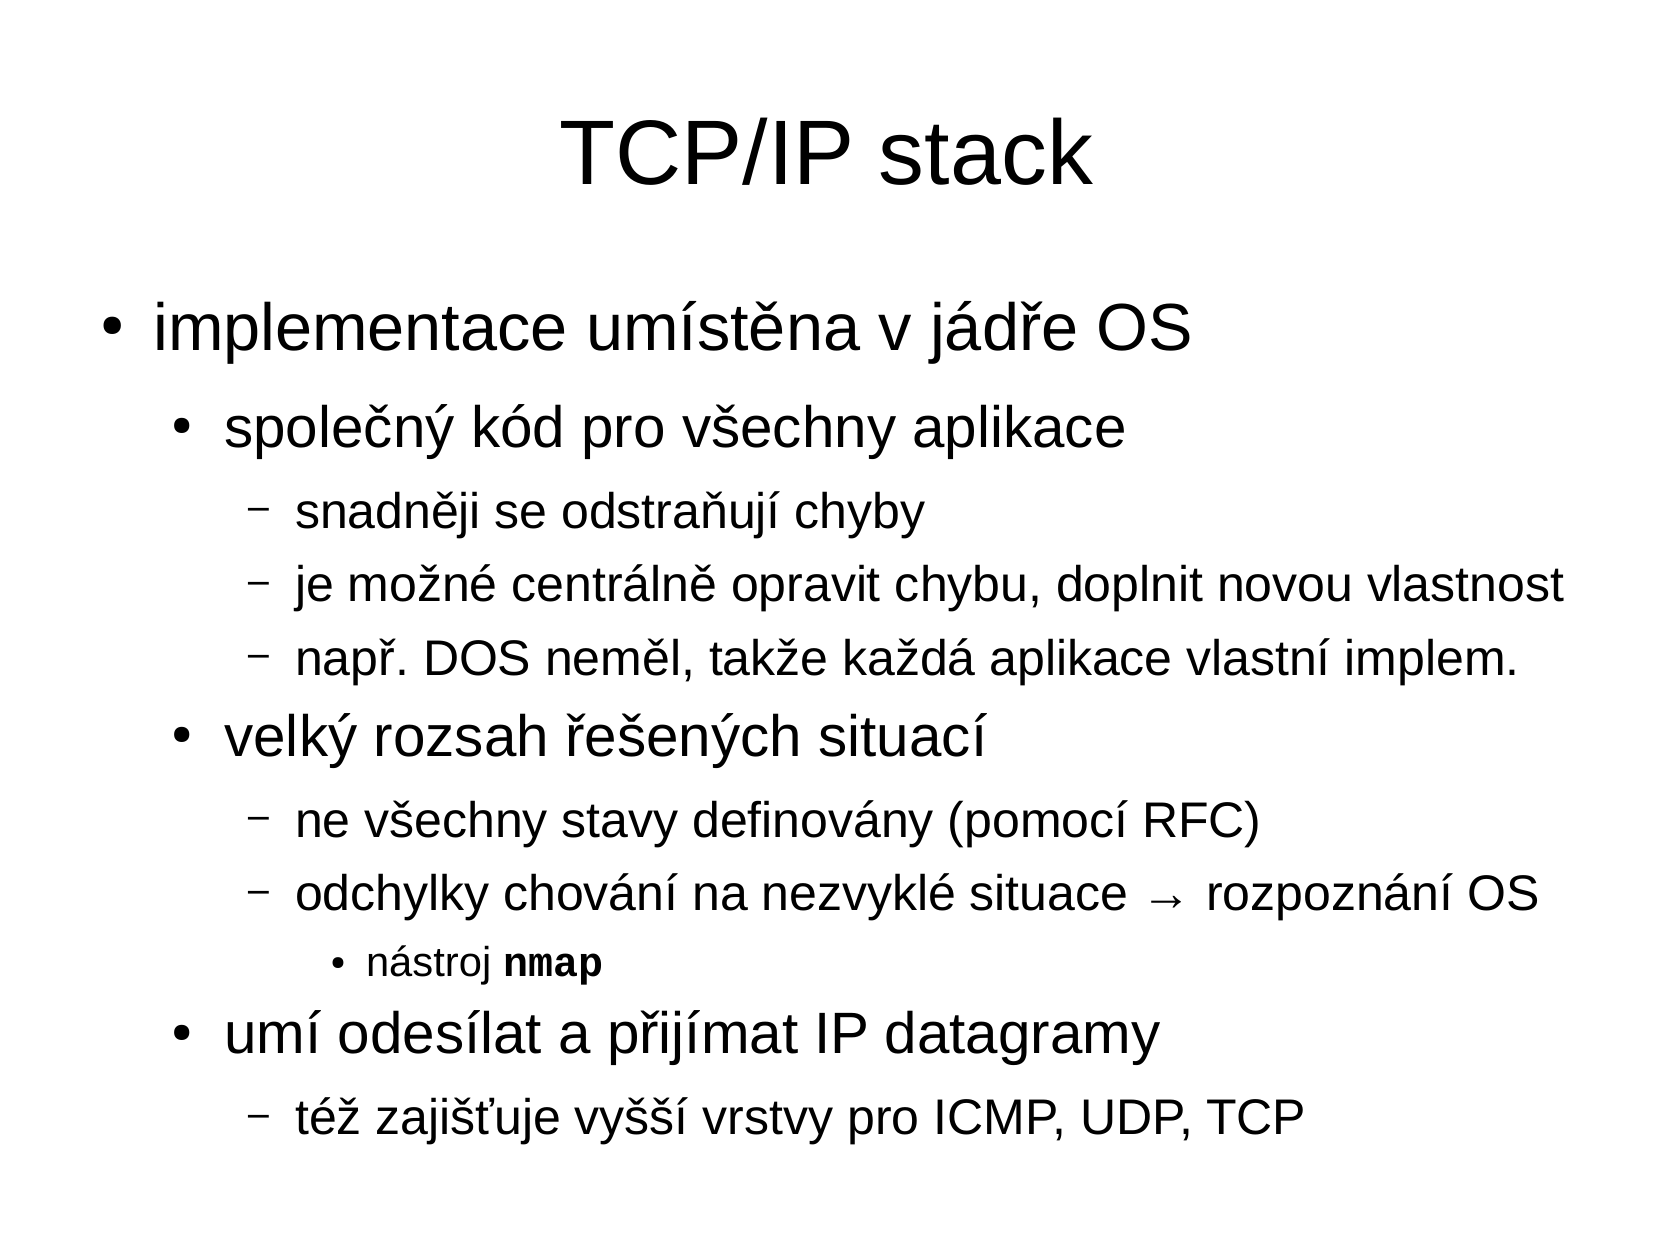

# TCP/IP stack
implementace umístěna v jádře OS
společný kód pro všechny aplikace
snadněji se odstraňují chyby
je možné centrálně opravit chybu, doplnit novou vlastnost
např. DOS neměl, takže každá aplikace vlastní implem.
velký rozsah řešených situací
ne všechny stavy definovány (pomocí RFC)
odchylky chování na nezvyklé situace → rozpoznání OS
nástroj nmap
umí odesílat a přijímat IP datagramy
též zajišťuje vyšší vrstvy pro ICMP, UDP, TCP